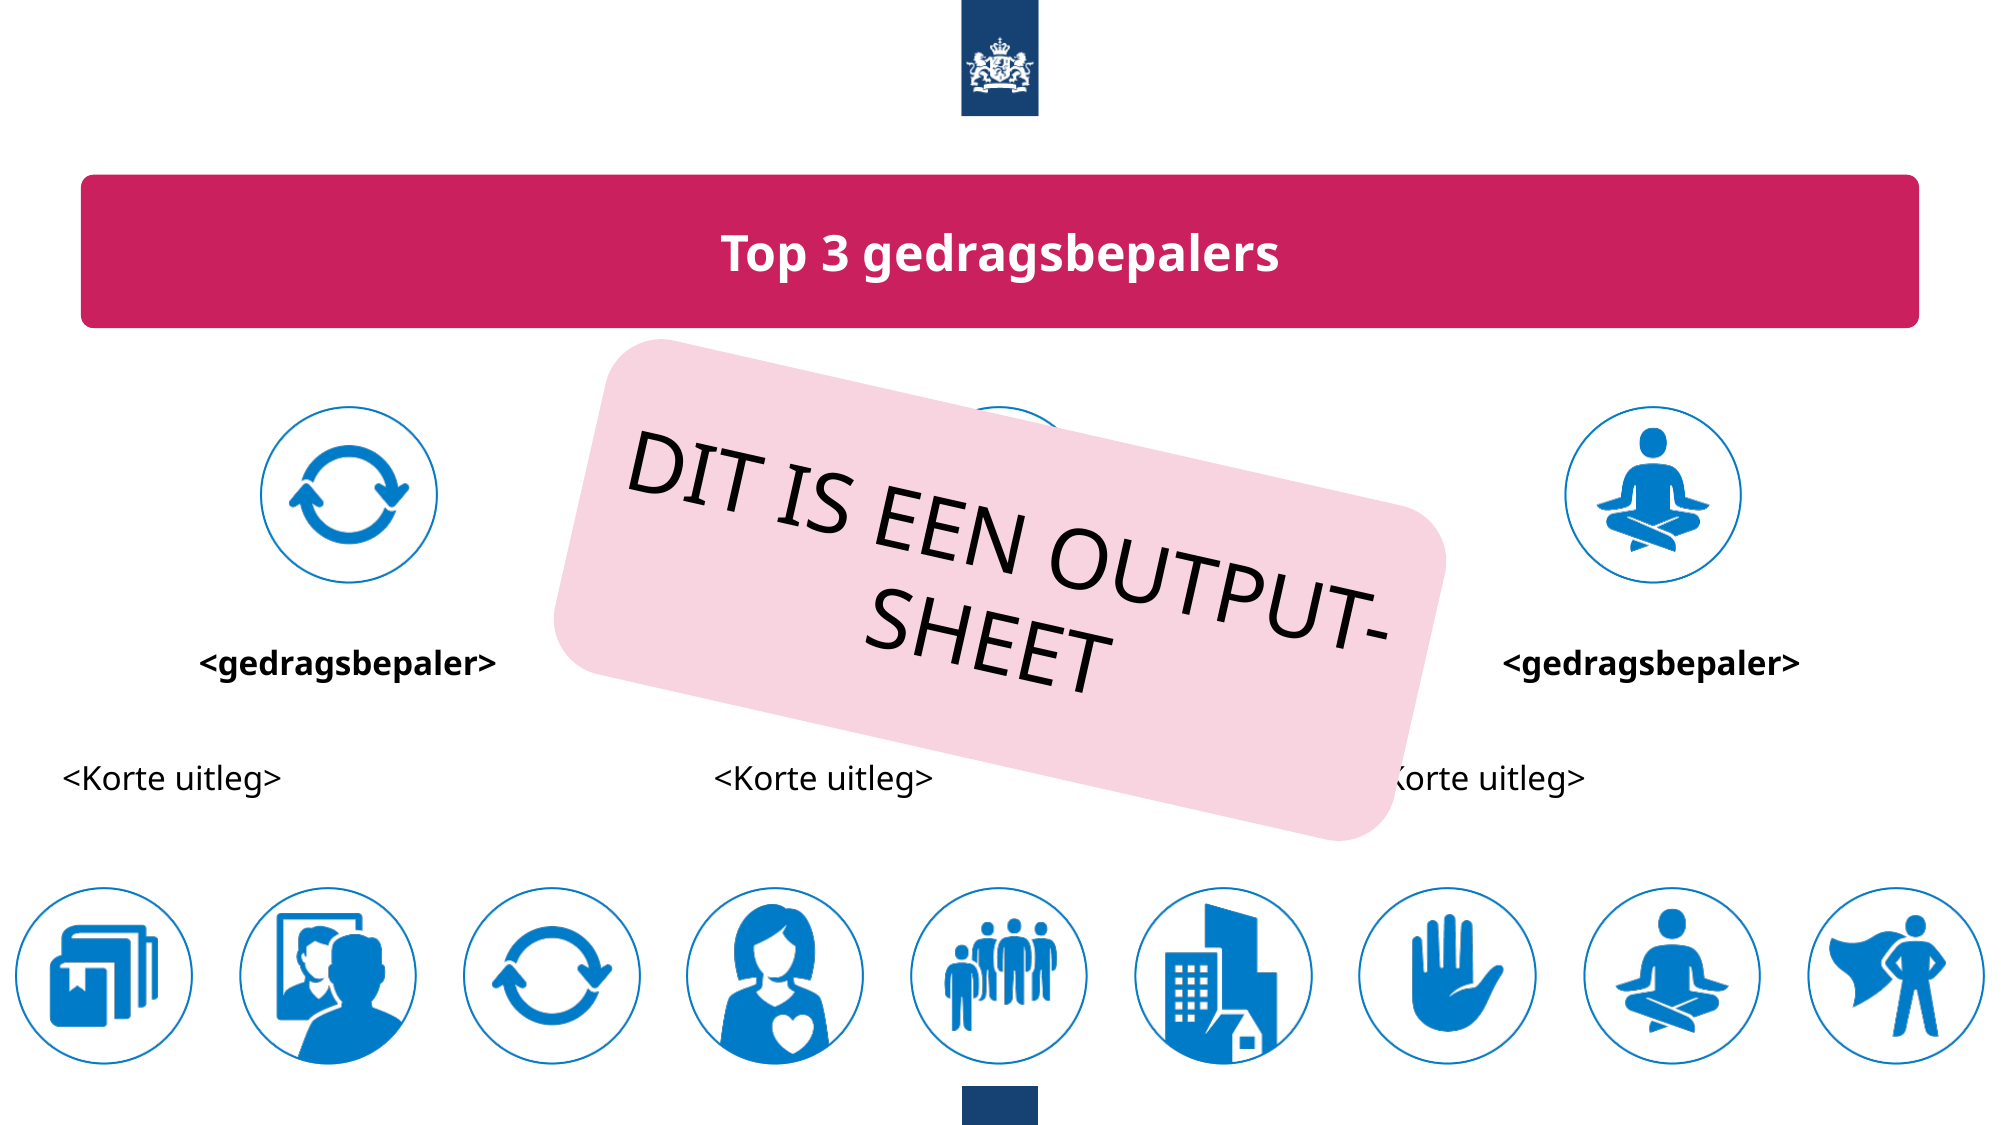

Top 3 gedragsbepalers
DIT IS EEN OUTPUT-SHEET
<gedragsbepaler>
<gedragsbepaler>
<gedragsbepaler>
<Korte uitleg>
<Korte uitleg>
<Korte uitleg>